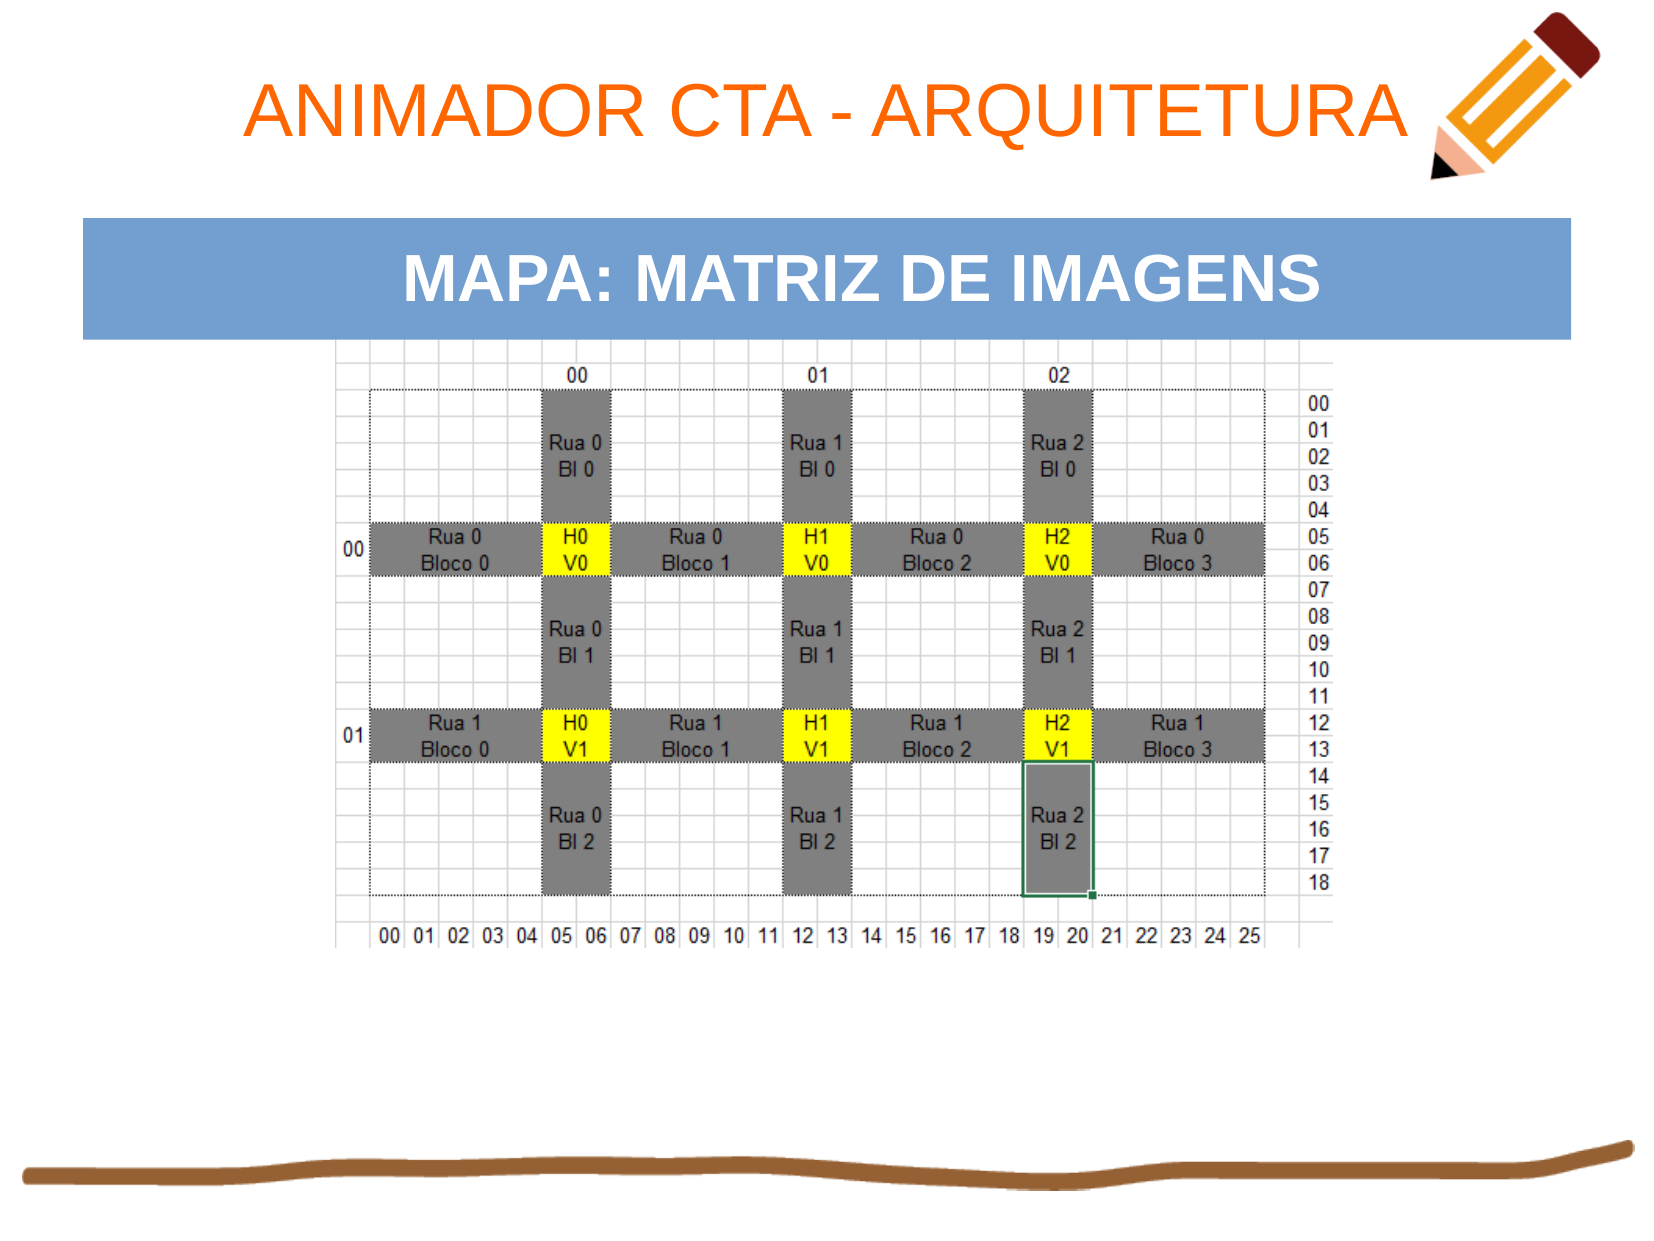

# ANIMADOR CTA - ARQUITETURA
MAPA: MATRIZ DE IMAGENS